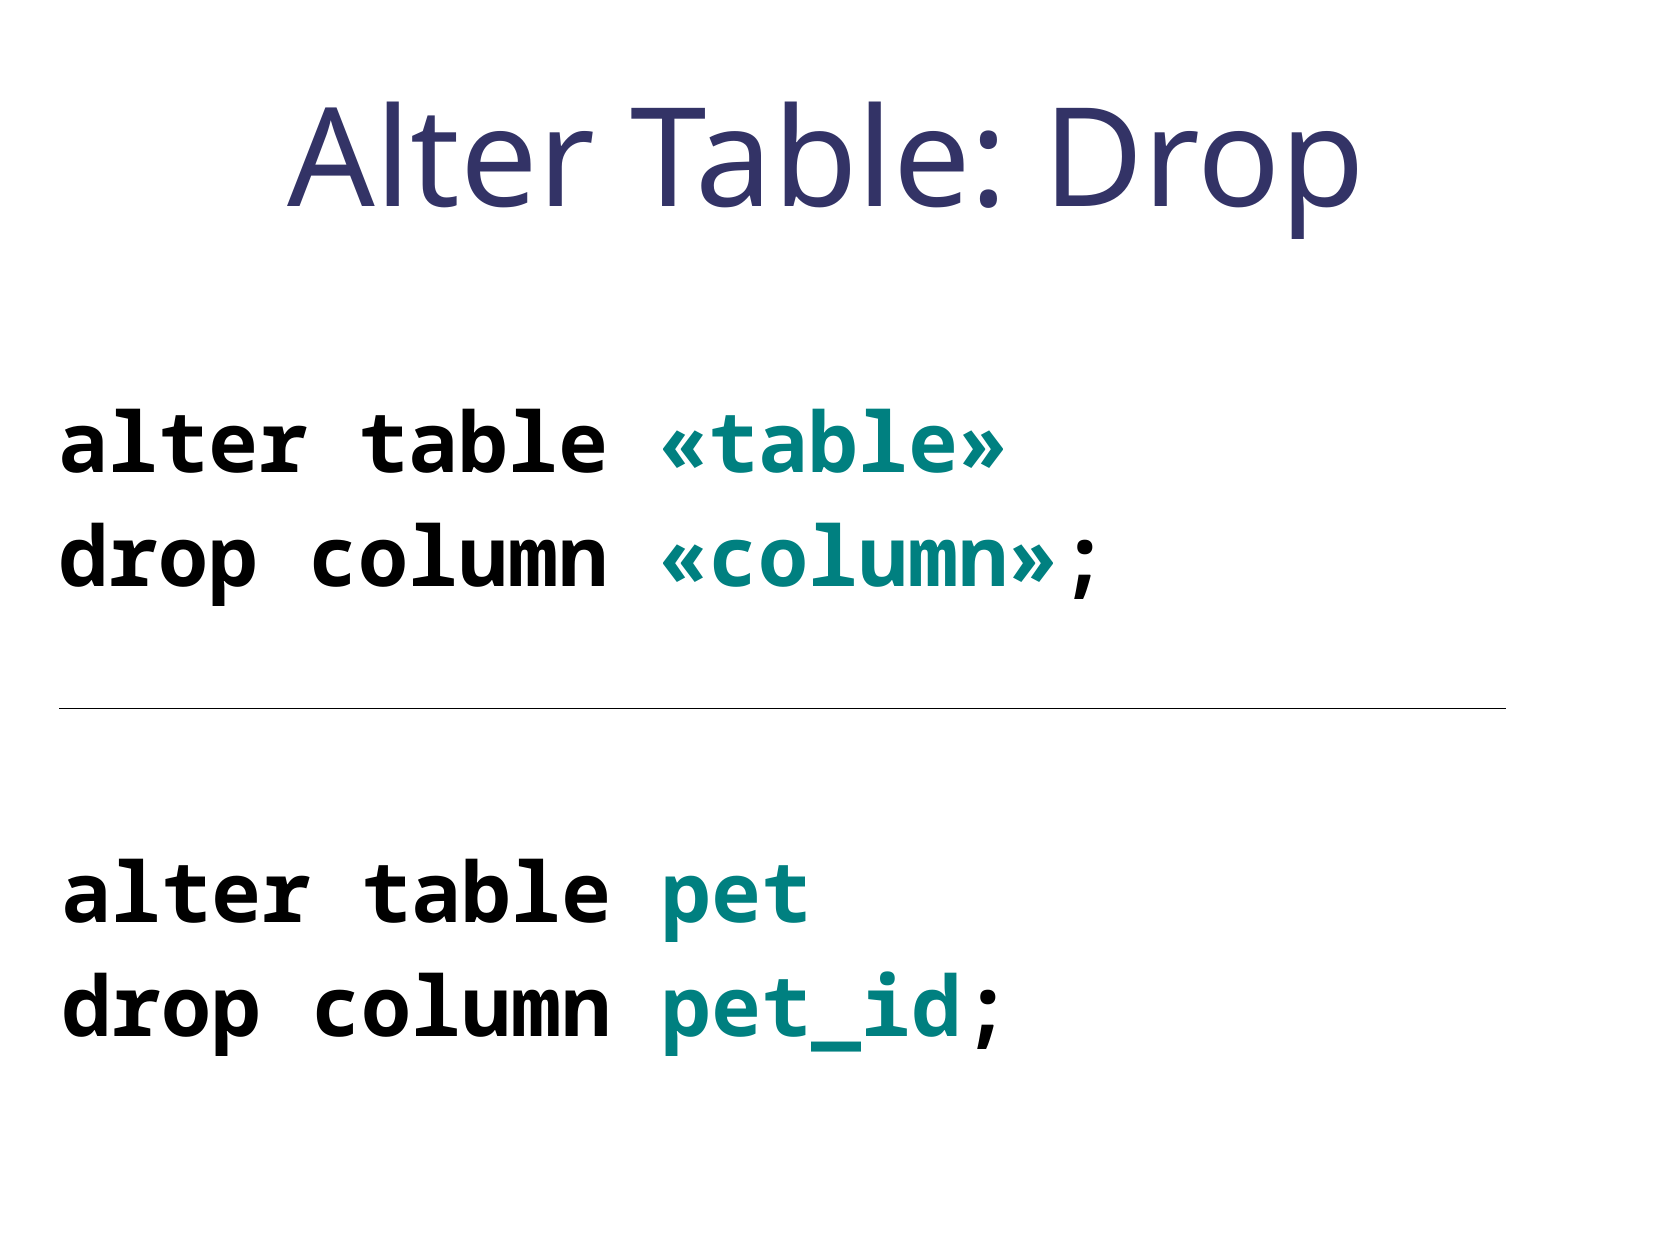

# Alter Table: Drop
alter table «table»
drop column «column»;
alter table pet
drop column pet_id;